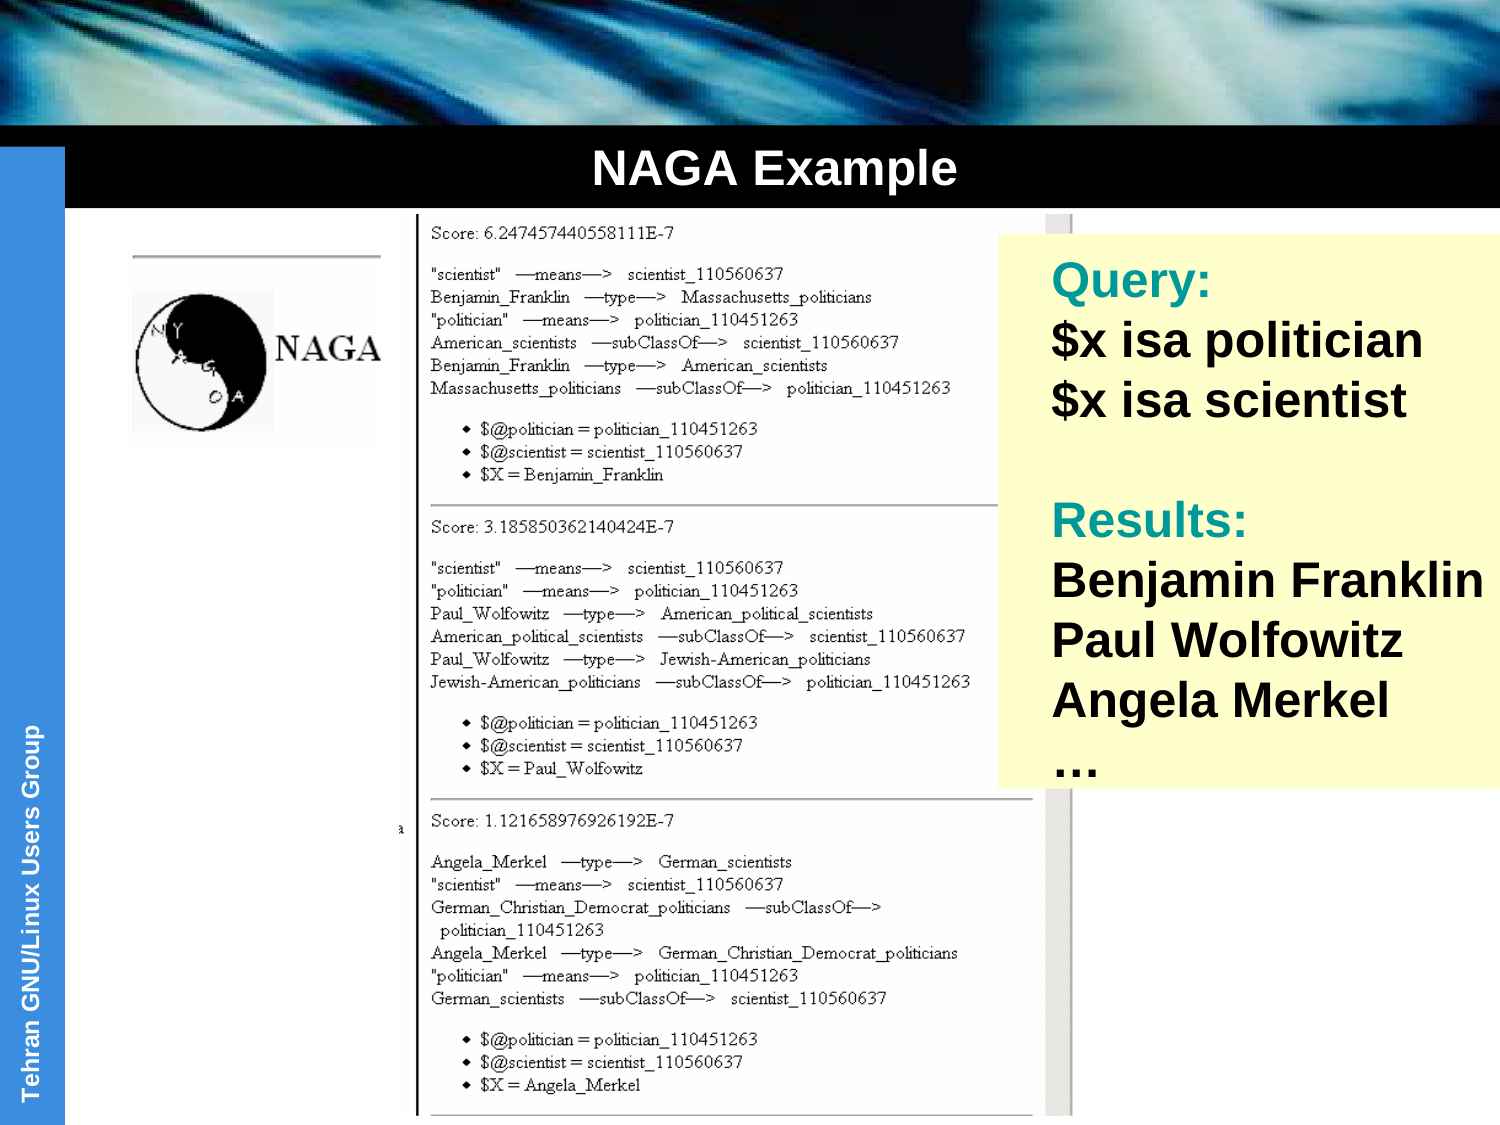

# NAGA Example
Query:
$x isa politician
$x isa scientist
Results:
Benjamin Franklin
Paul Wolfowitz
Angela Merkel
…